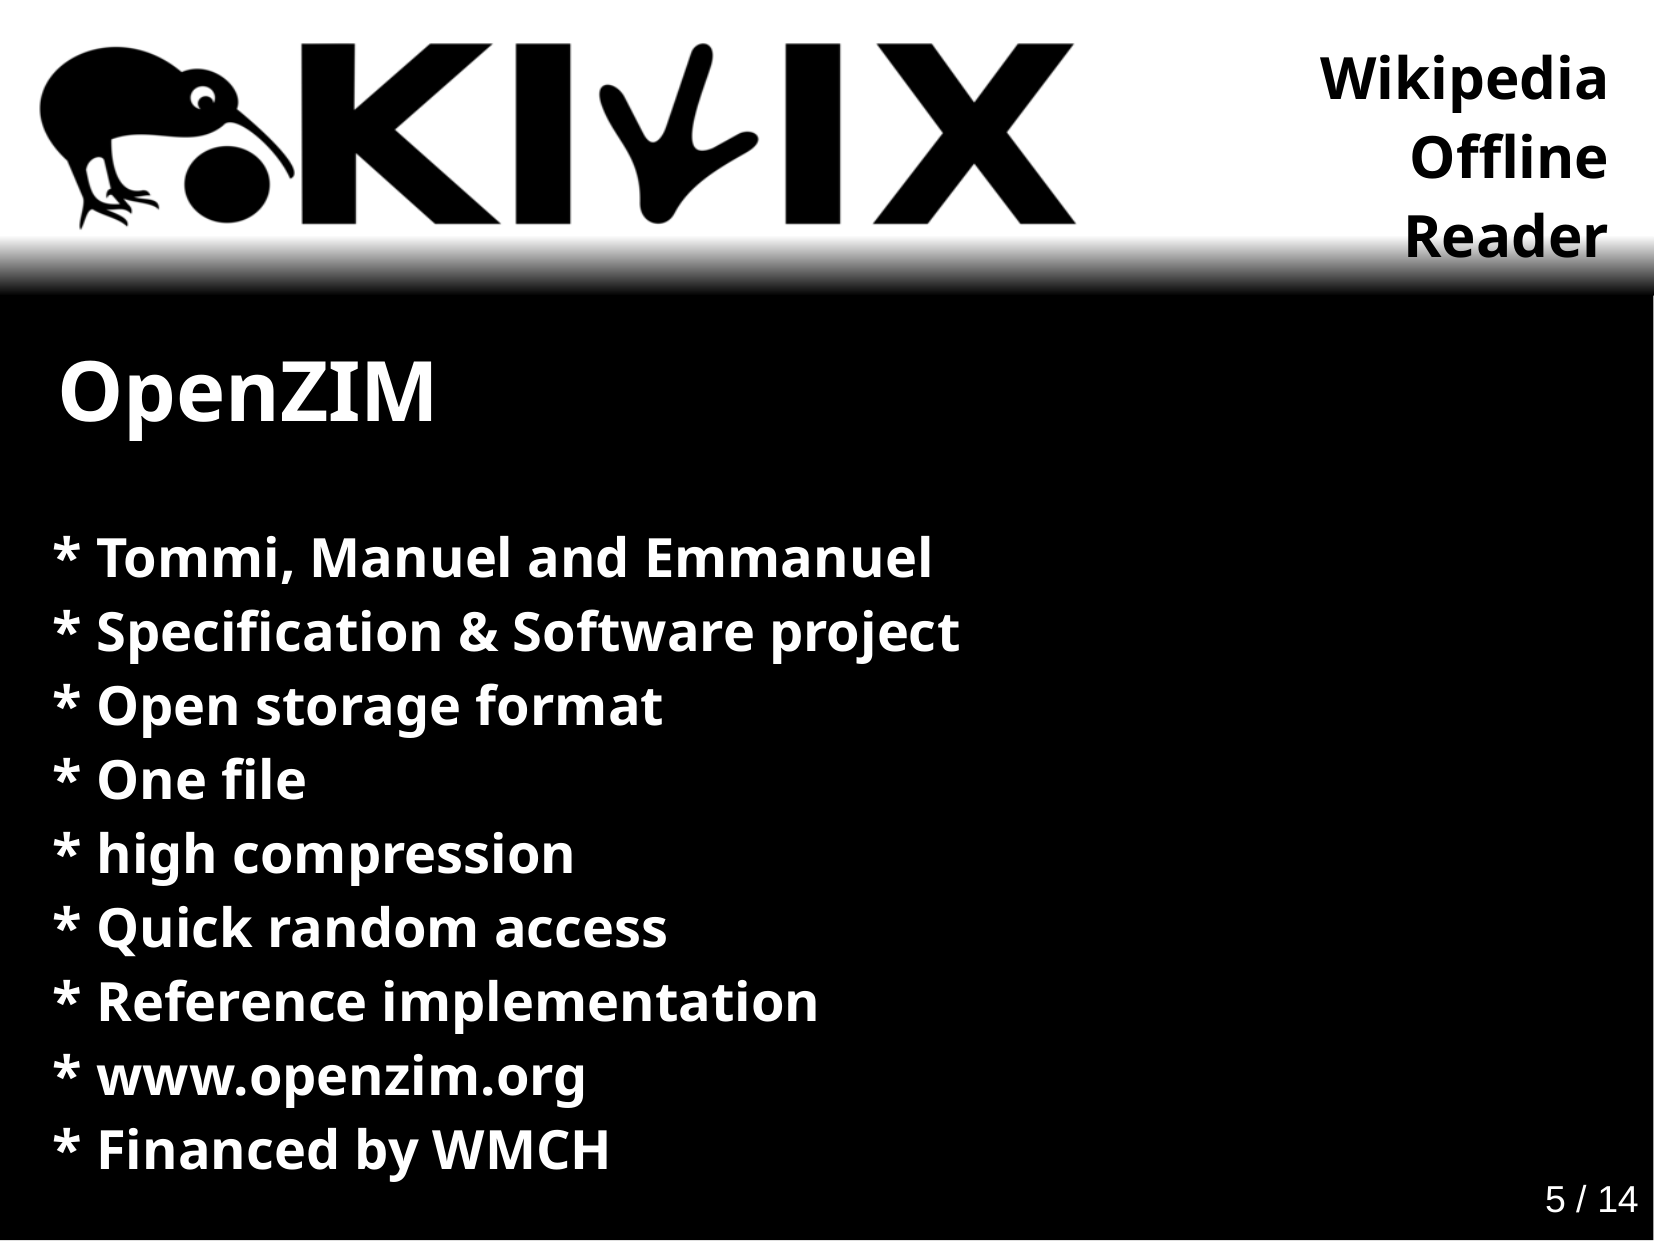

Wikipedia
Offline
Reader
OpenZIM
* Tommi, Manuel and Emmanuel
* Specification & Software project
* Open storage format
* One file
* high compression
* Quick random access
* Reference implementation
* www.openzim.org
* Financed by WMCH